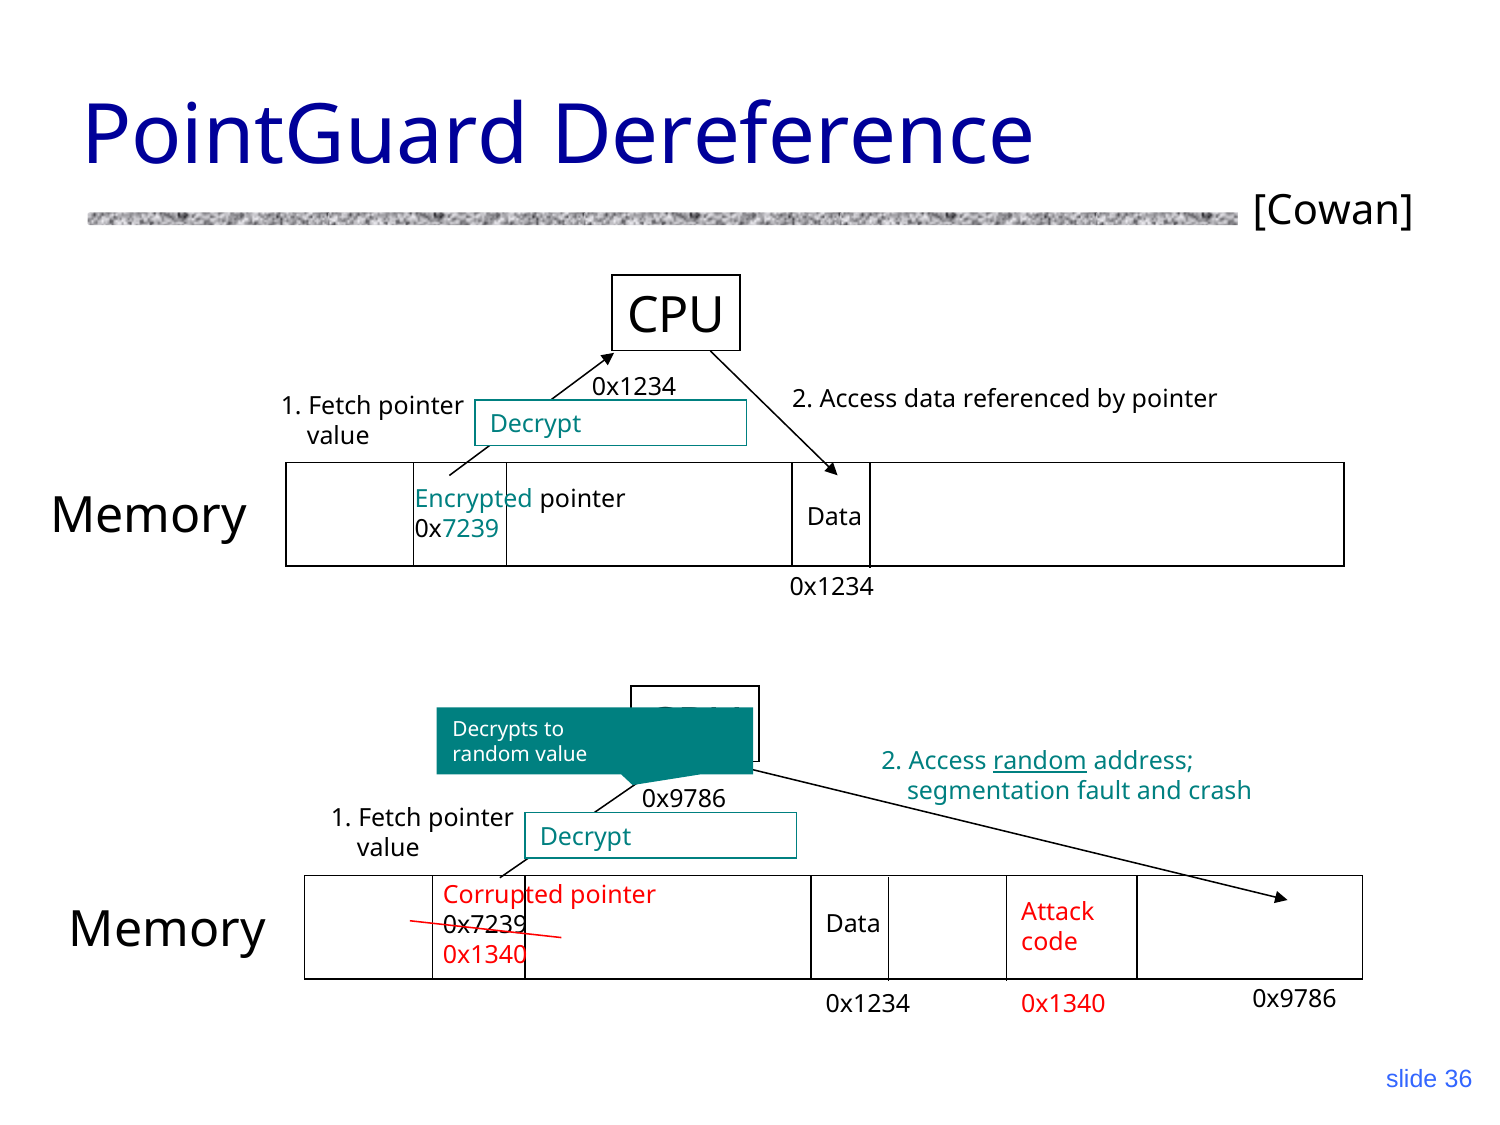

# PointGuard Dereference
[Cowan]
CPU
0x1234
2. Access data referenced by pointer
1. Fetch pointer
 value
Decrypt
Encrypted pointer
0x7239
Memory
Data
0x1234
CPU
Decrypts to
random value
2. Access random address;
 segmentation fault and crash
0x9786
1. Fetch pointer
 value
Decrypt
Corrupted pointer
0x7239
0x1340
Attack
code
Memory
Data
0x9786
0x1234
0x1340
slide